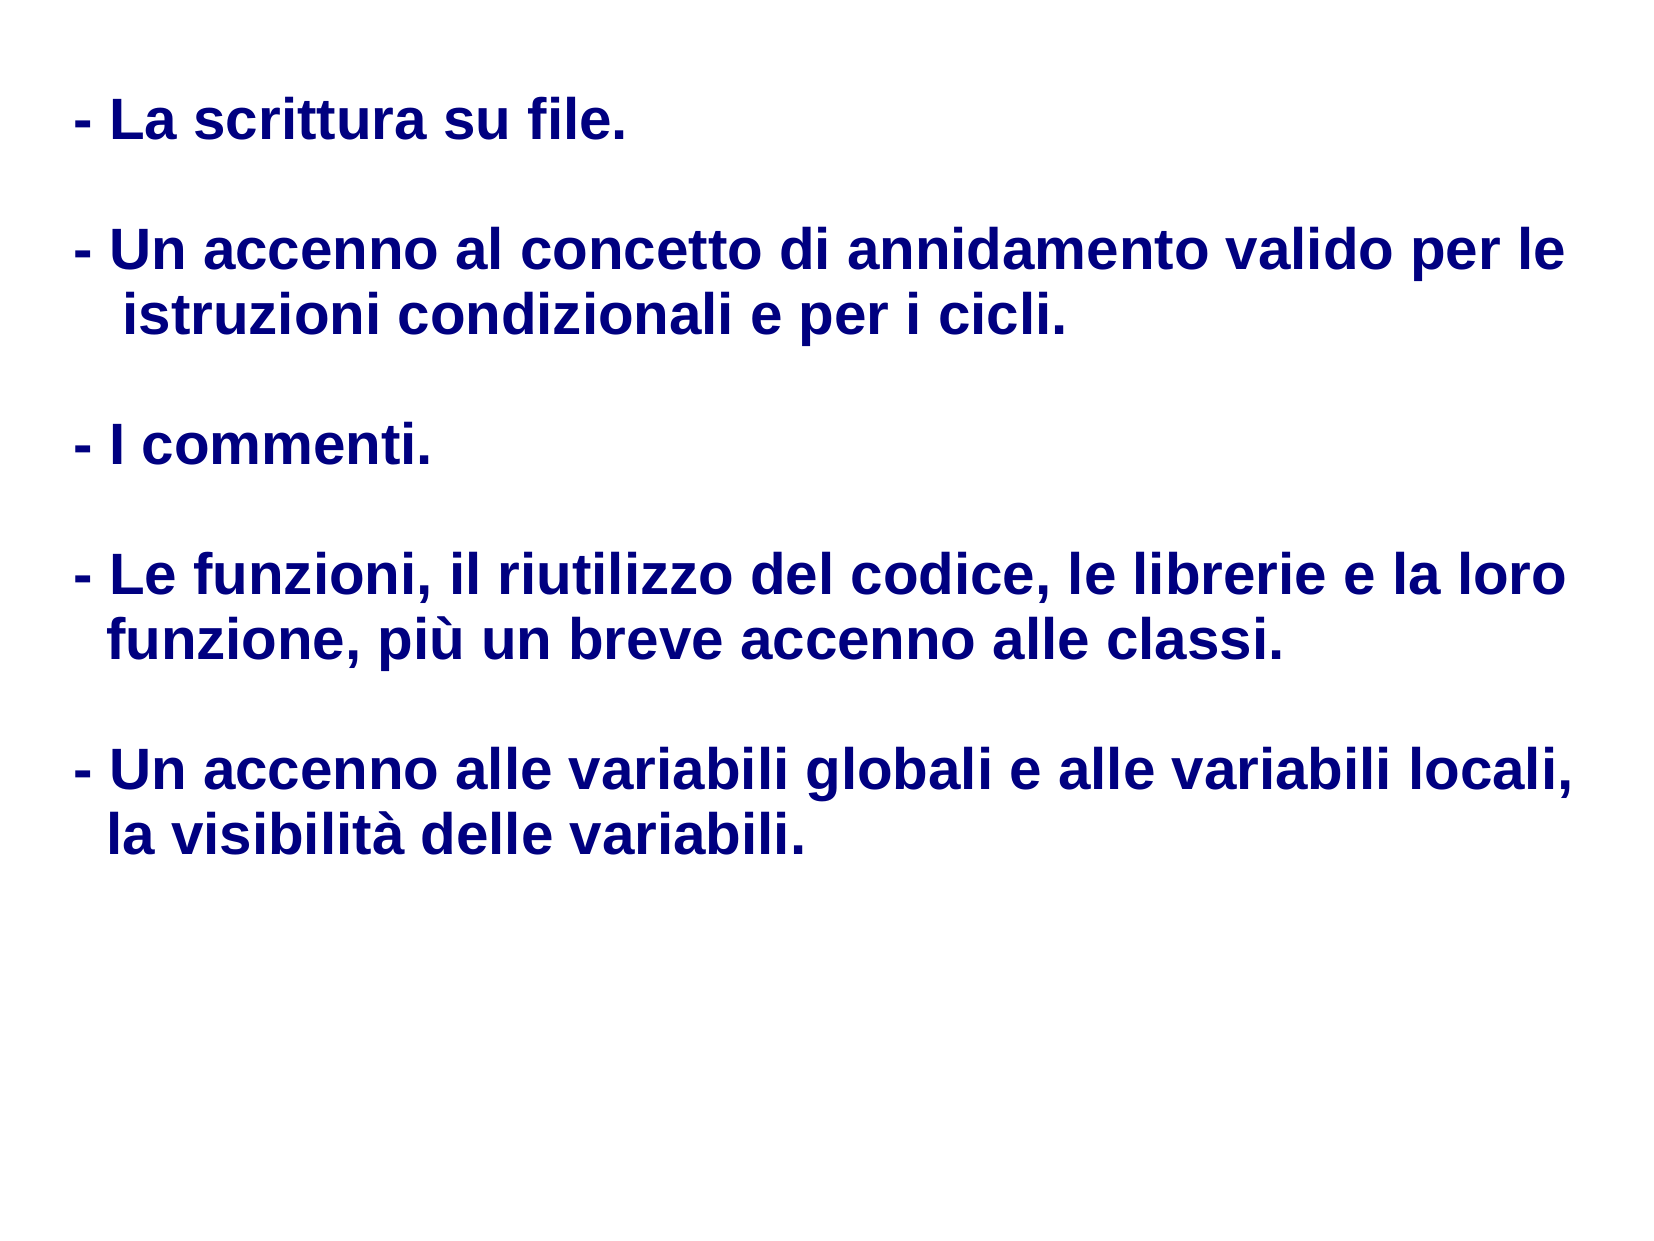

- La scrittura su file.
- Un accenno al concetto di annidamento valido per le istruzioni condizionali e per i cicli.
- I commenti.
- Le funzioni, il riutilizzo del codice, le librerie e la loro funzione, più un breve accenno alle classi.
- Un accenno alle variabili globali e alle variabili locali, la visibilità delle variabili.